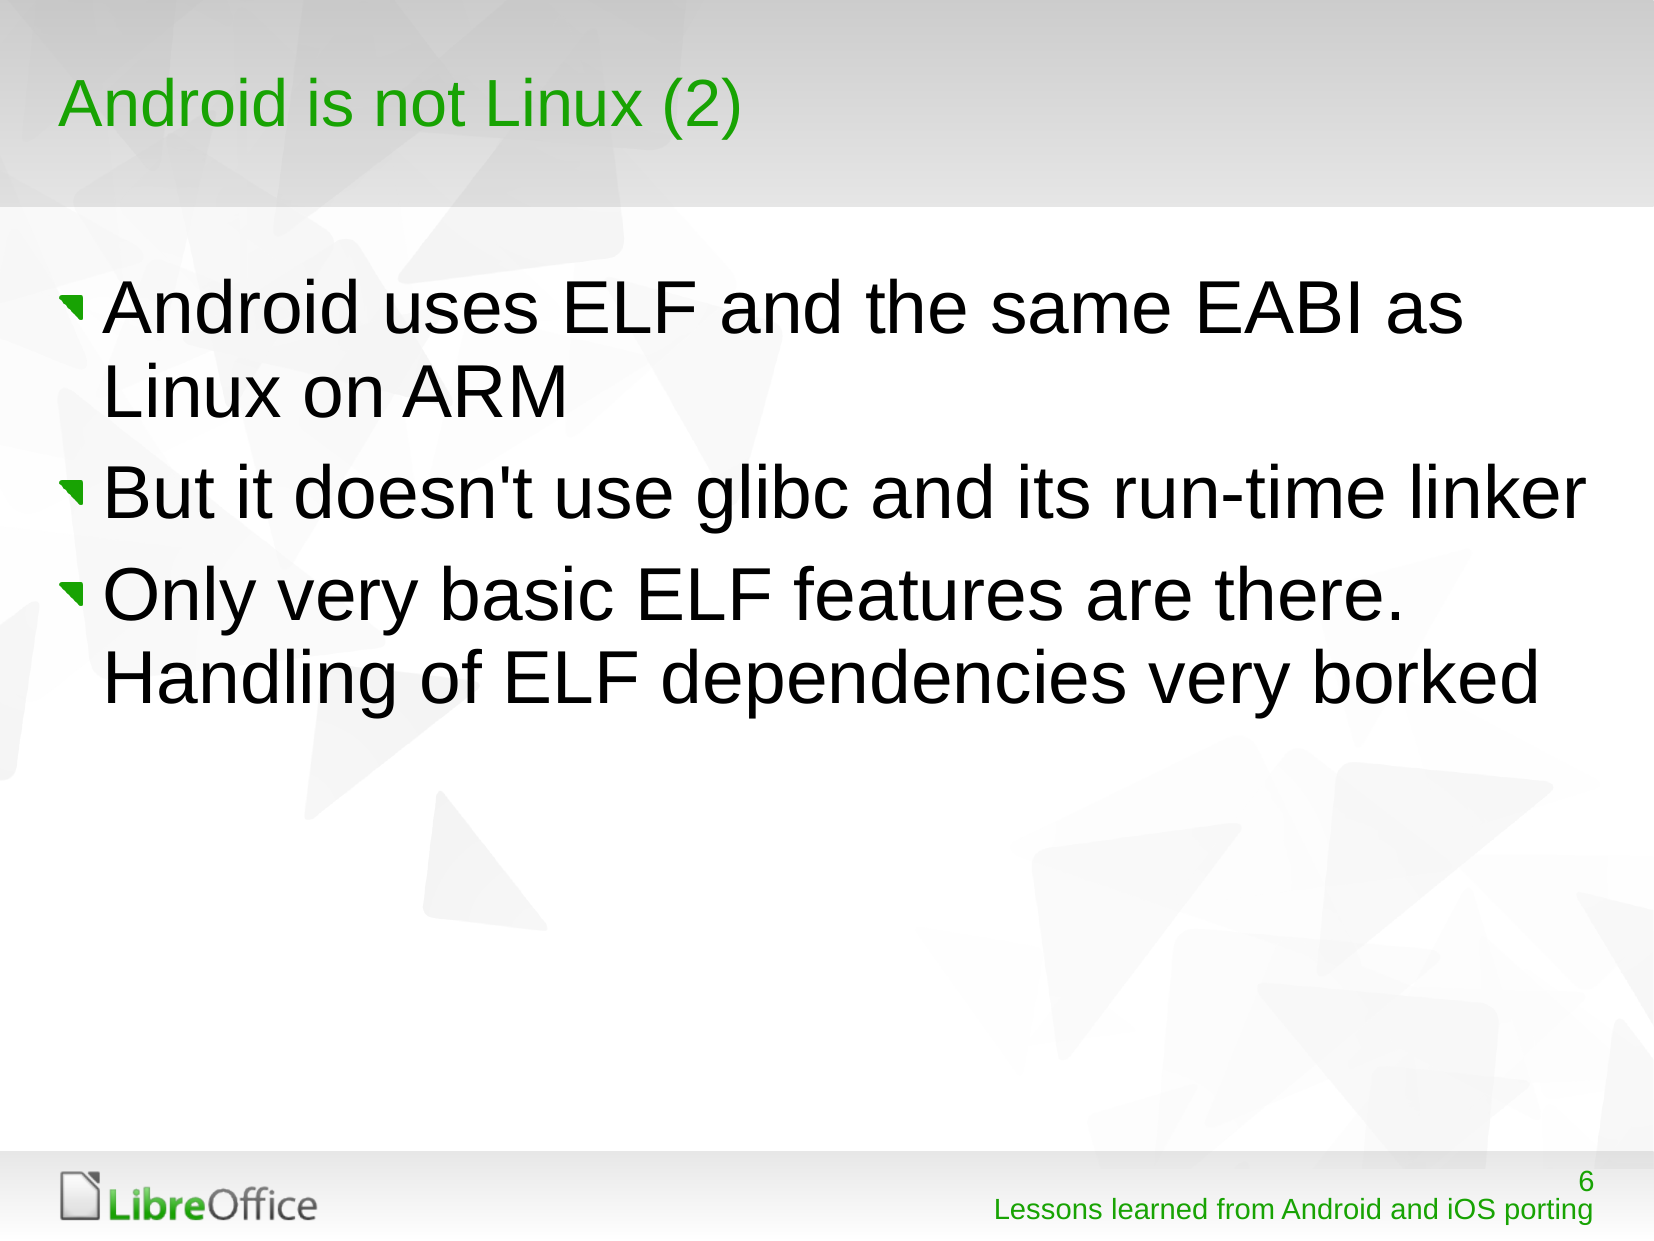

# Android is not Linux (2)
Android uses ELF and the same EABI as Linux on ARM
But it doesn't use glibc and its run-time linker
Only very basic ELF features are there. Handling of ELF dependencies very borked
6
Lessons learned from Android and iOS porting